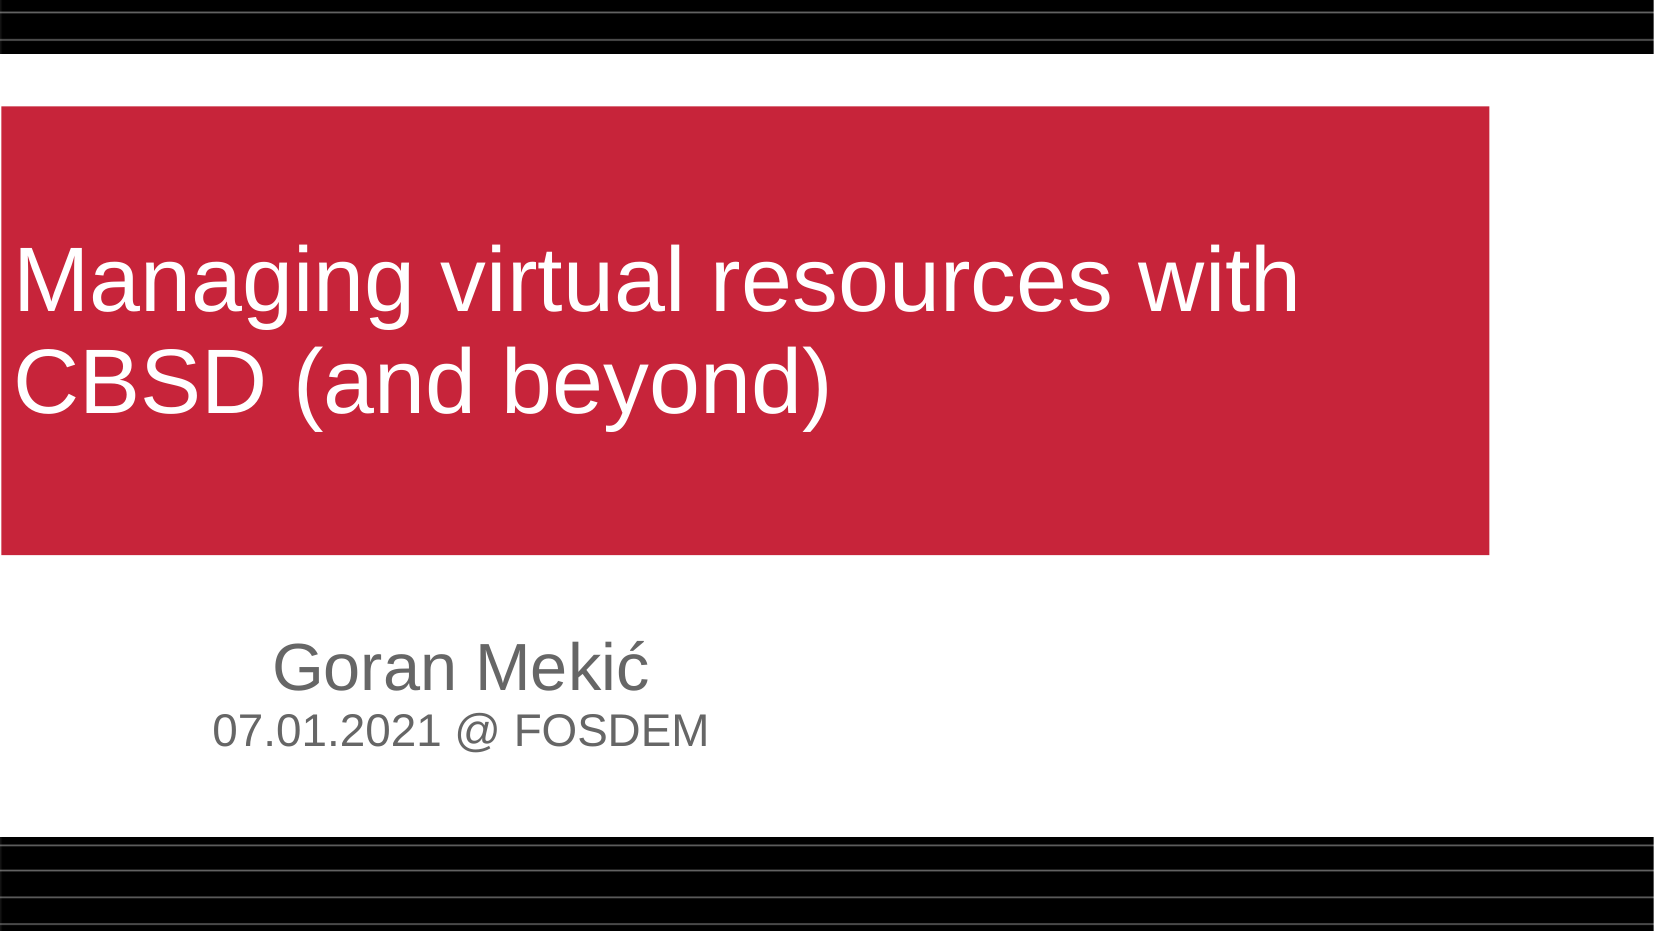

# Managing virtual resources with CBSD (and beyond)
Goran Mekić
07.01.2021 @ FOSDEM